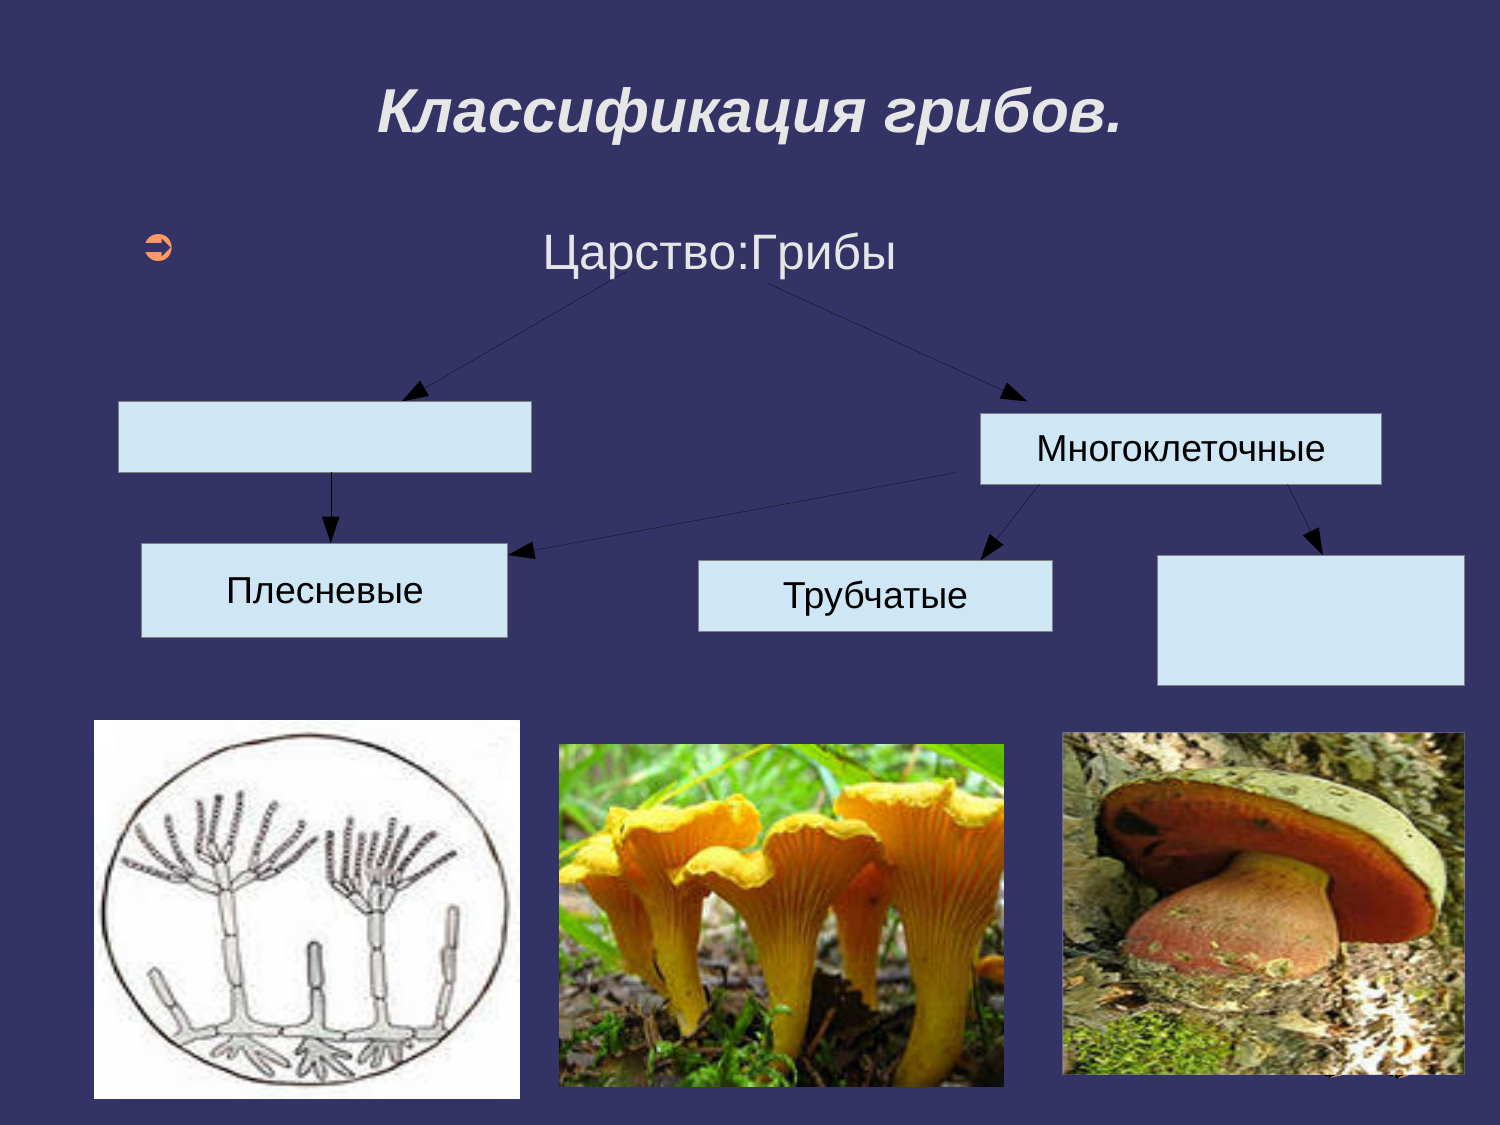

# Классификация грибов.
 Царство:Грибы
Многоклеточные
Плесневые
Трубчатые